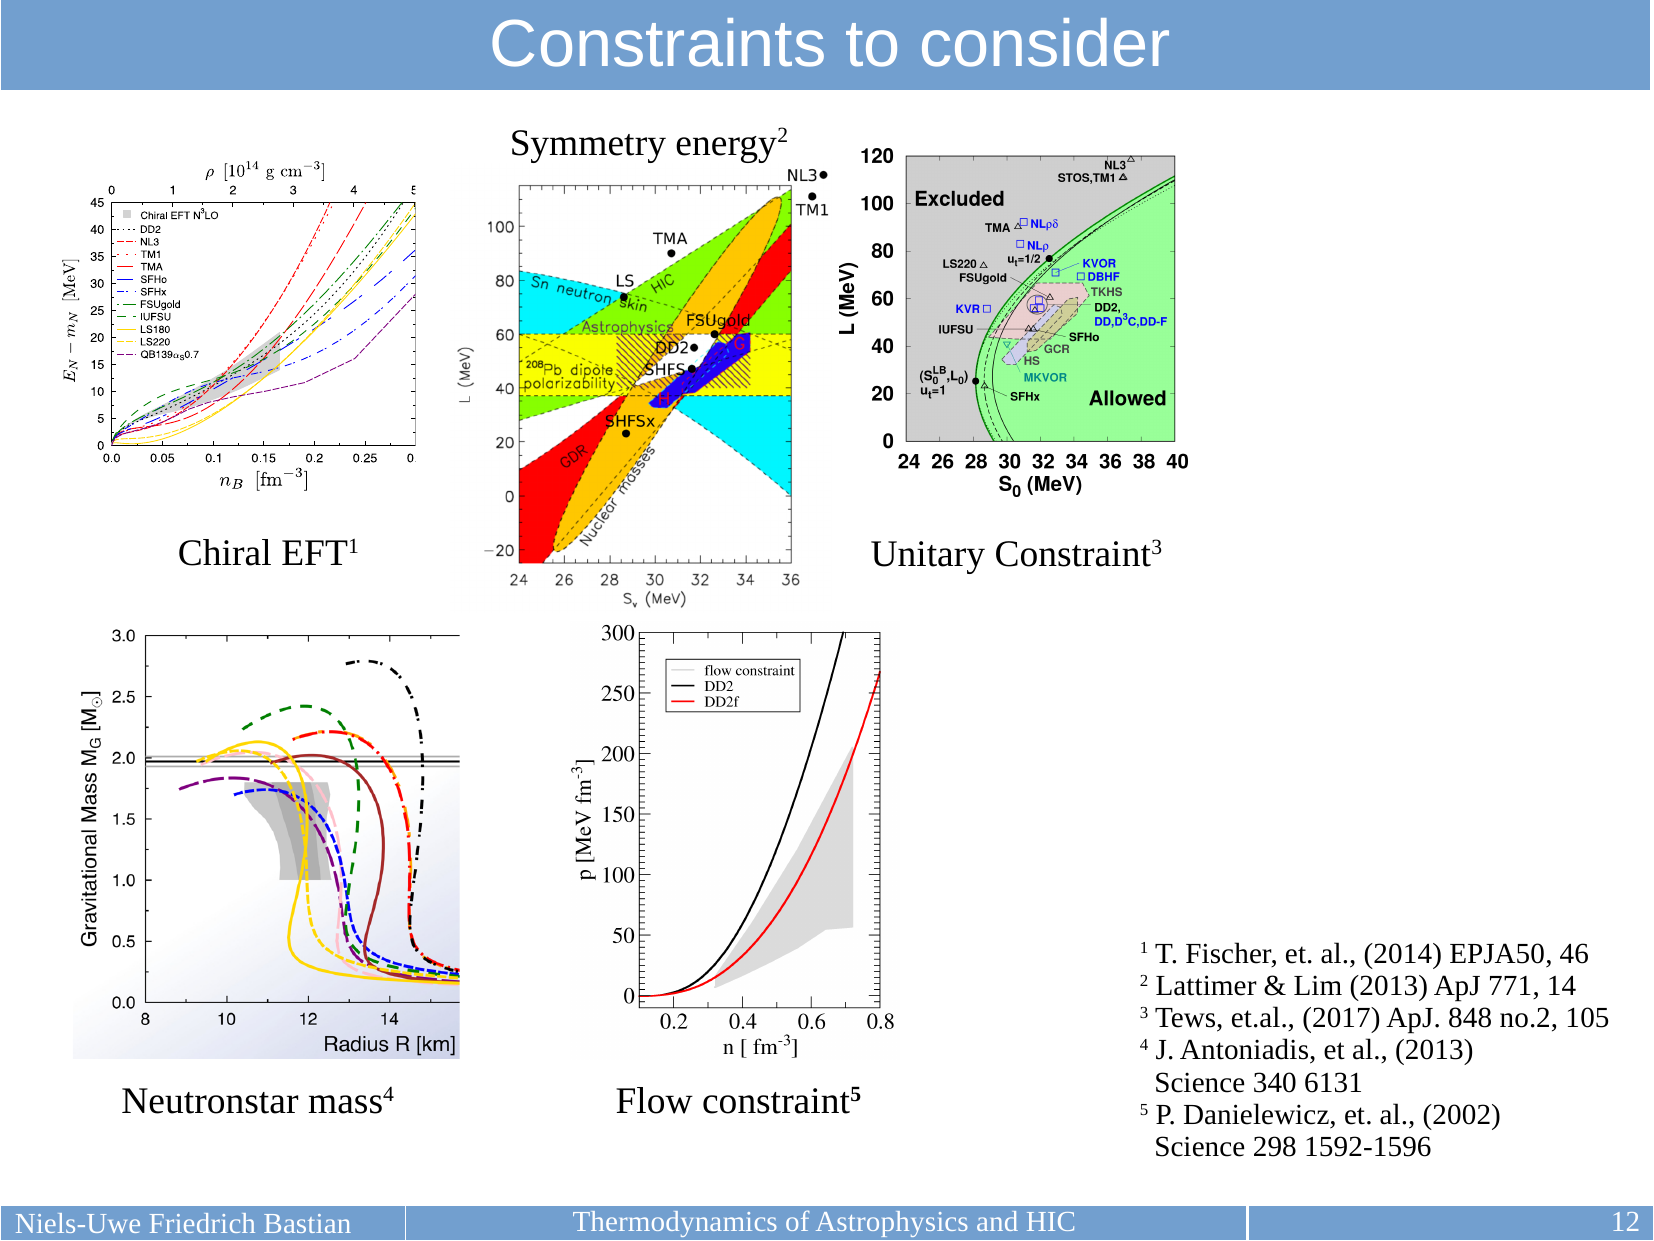

# Constraints to consider
Symmetry energy2
Chiral EFT1
Unitary Constraint3
1 T. Fischer, et. al., (2014) EPJA50, 46
2 Lattimer & Lim (2013) ApJ 771, 14
3 Tews, et.al., (2017) ApJ. 848 no.2, 105
4 J. Antoniadis, et al., (2013)
 Science 340 6131
5 P. Danielewicz, et. al., (2002)
 Science 298 1592-1596
Neutronstar mass4
Flow constraint5
Thermodynamics of Astrophysics and HIC
12